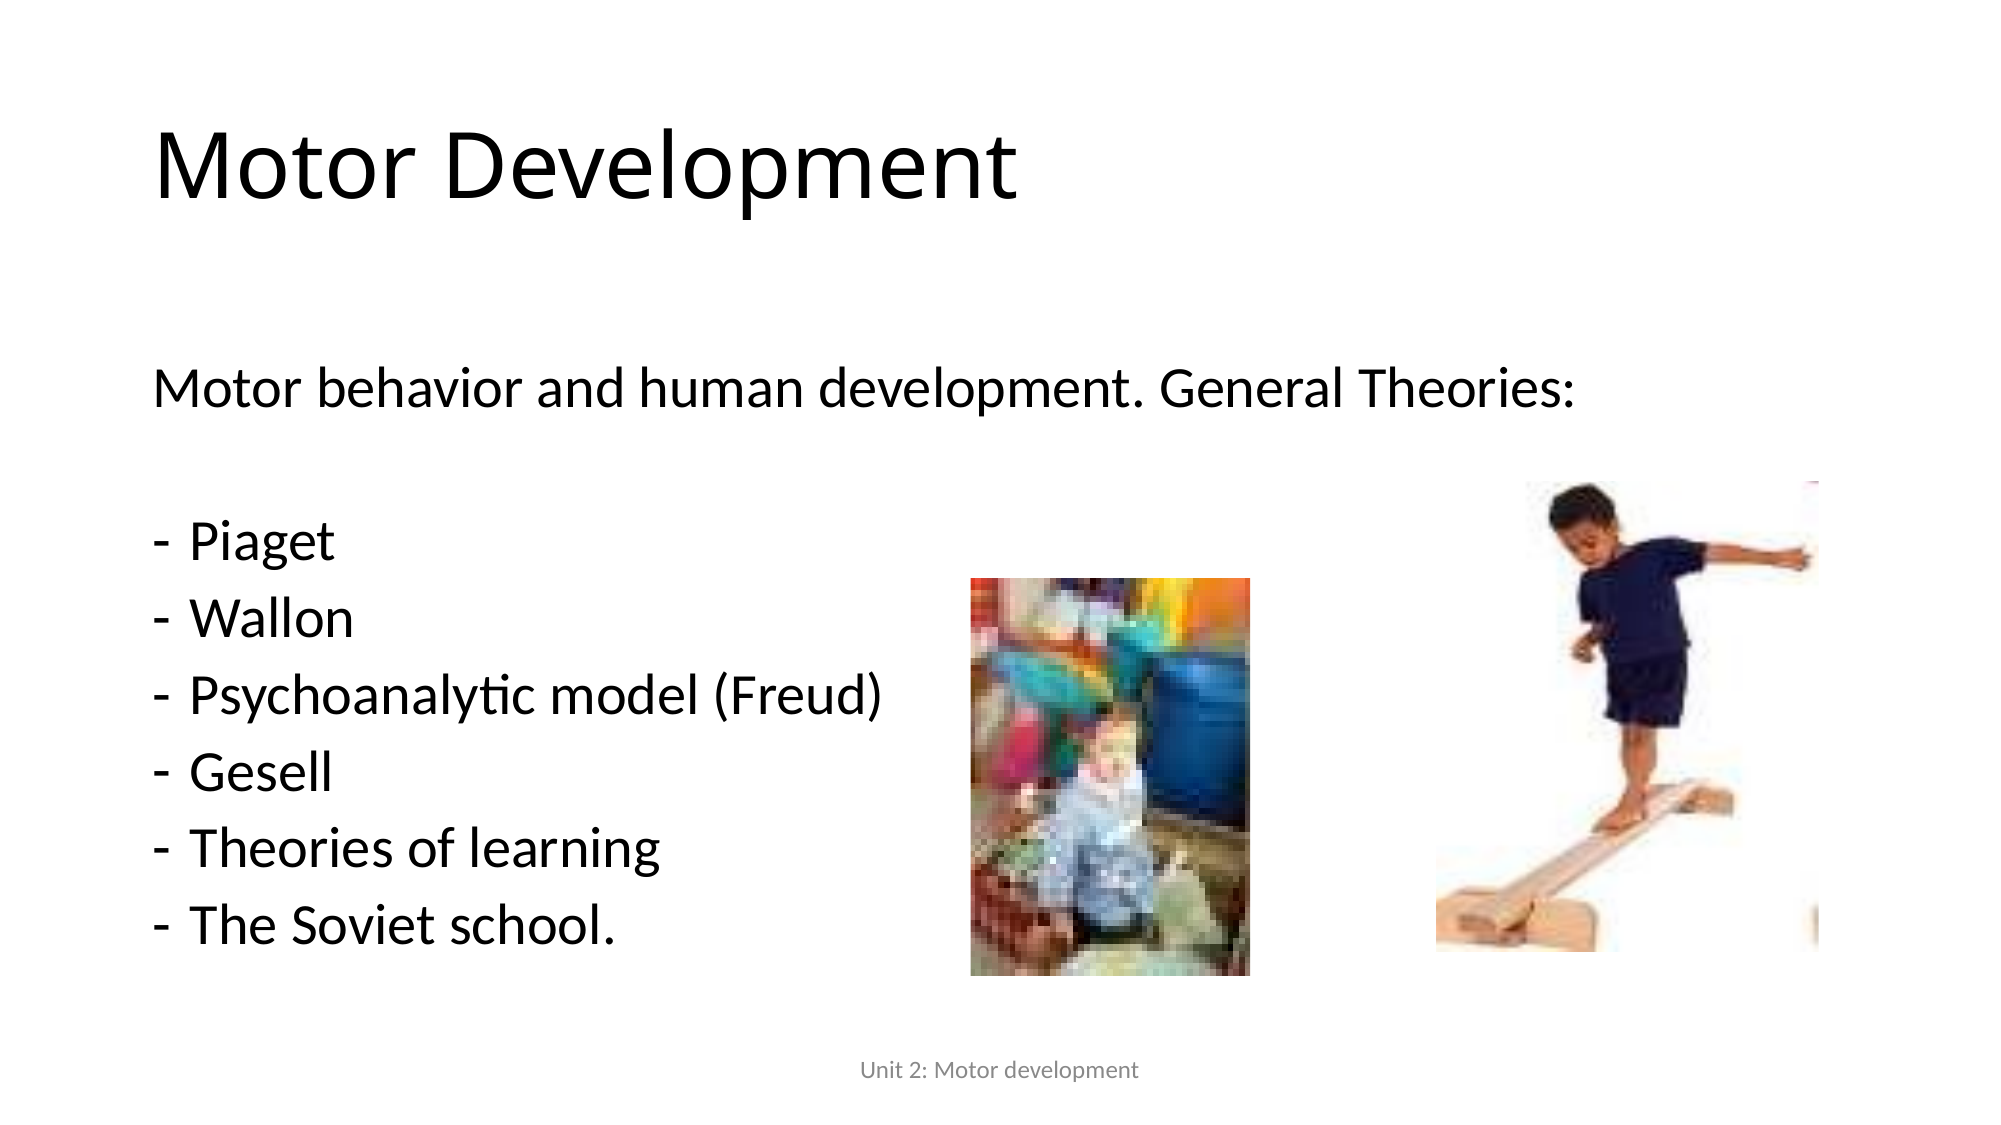

# Motor Development
Motor behavior and human development. General Theories:
Piaget
Wallon
Psychoanalytic model (Freud)
Gesell
Theories of learning
The Soviet school.
Unit 2: Motor development